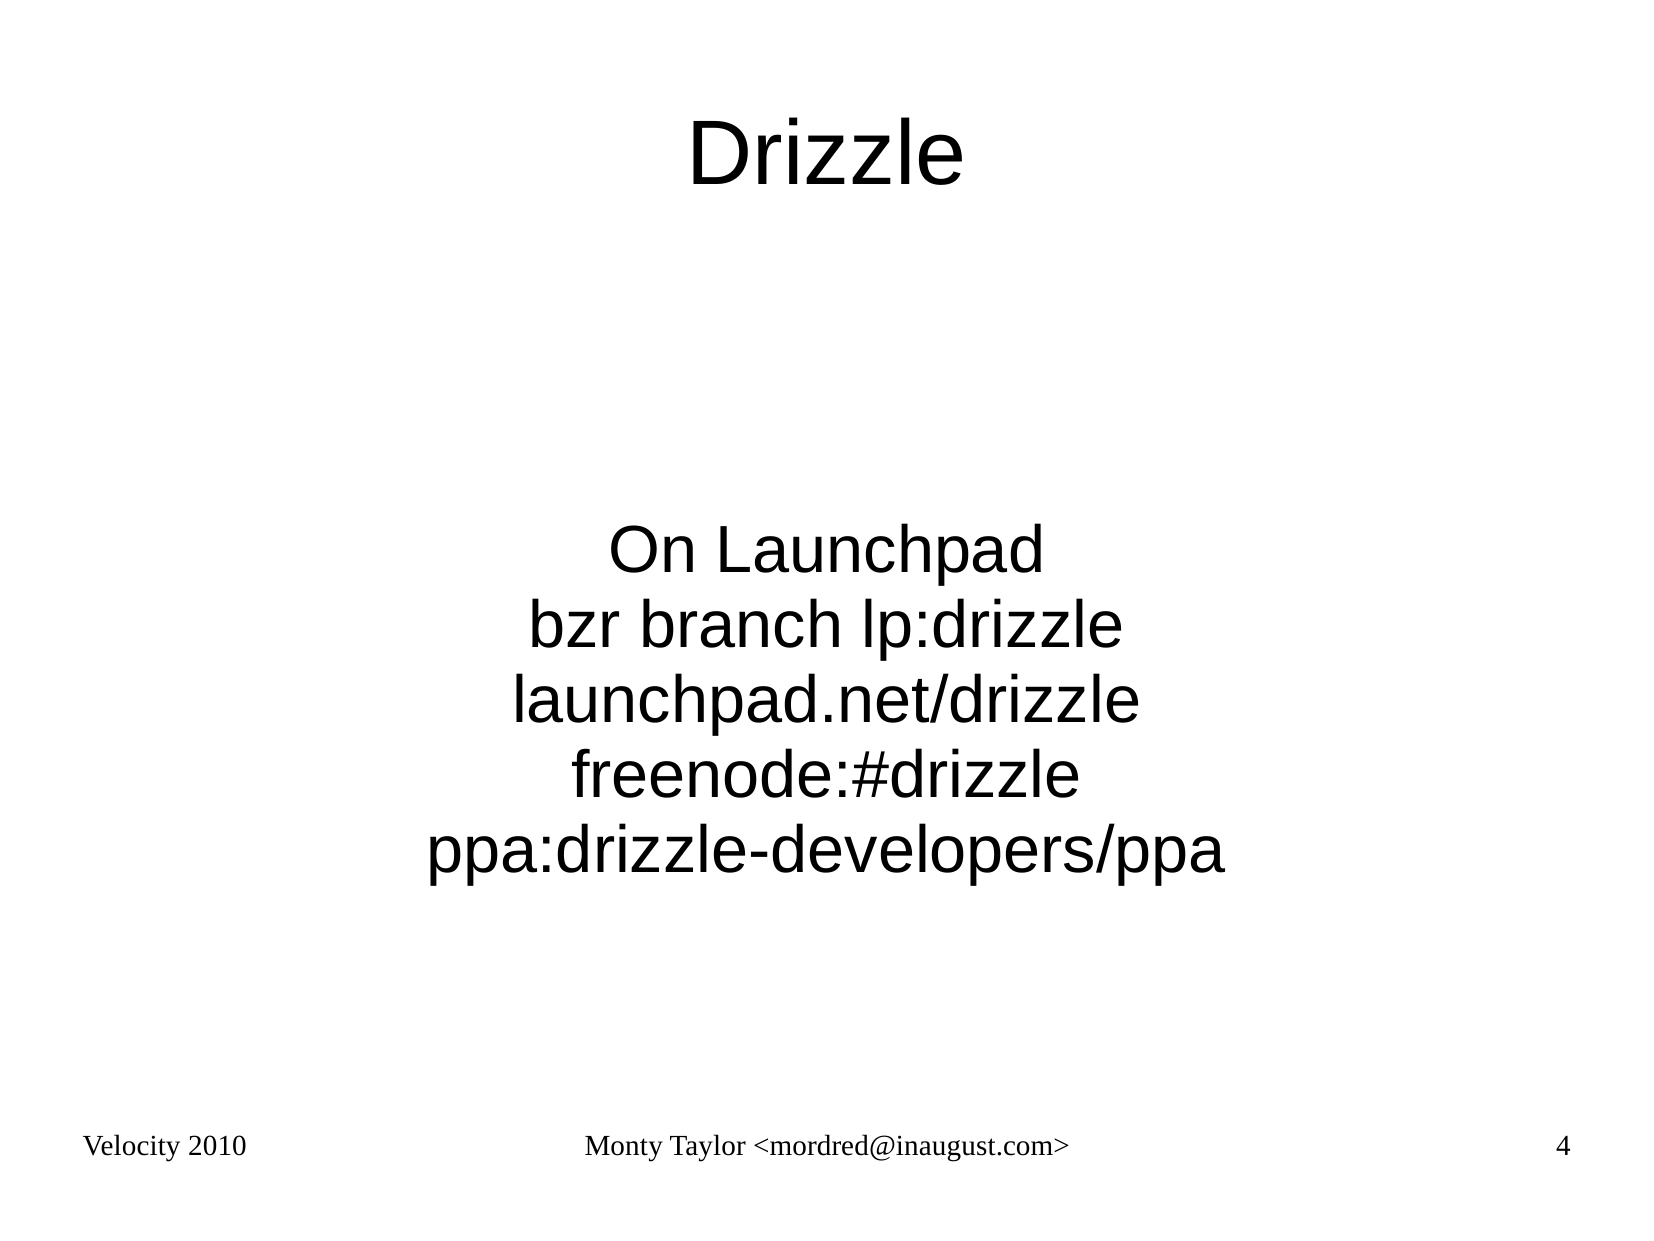

# Drizzle
On Launchpad
bzr branch lp:drizzle
launchpad.net/drizzle
freenode:#drizzle
ppa:drizzle-developers/ppa
Velocity 2010
Monty Taylor <mordred@inaugust.com>
4